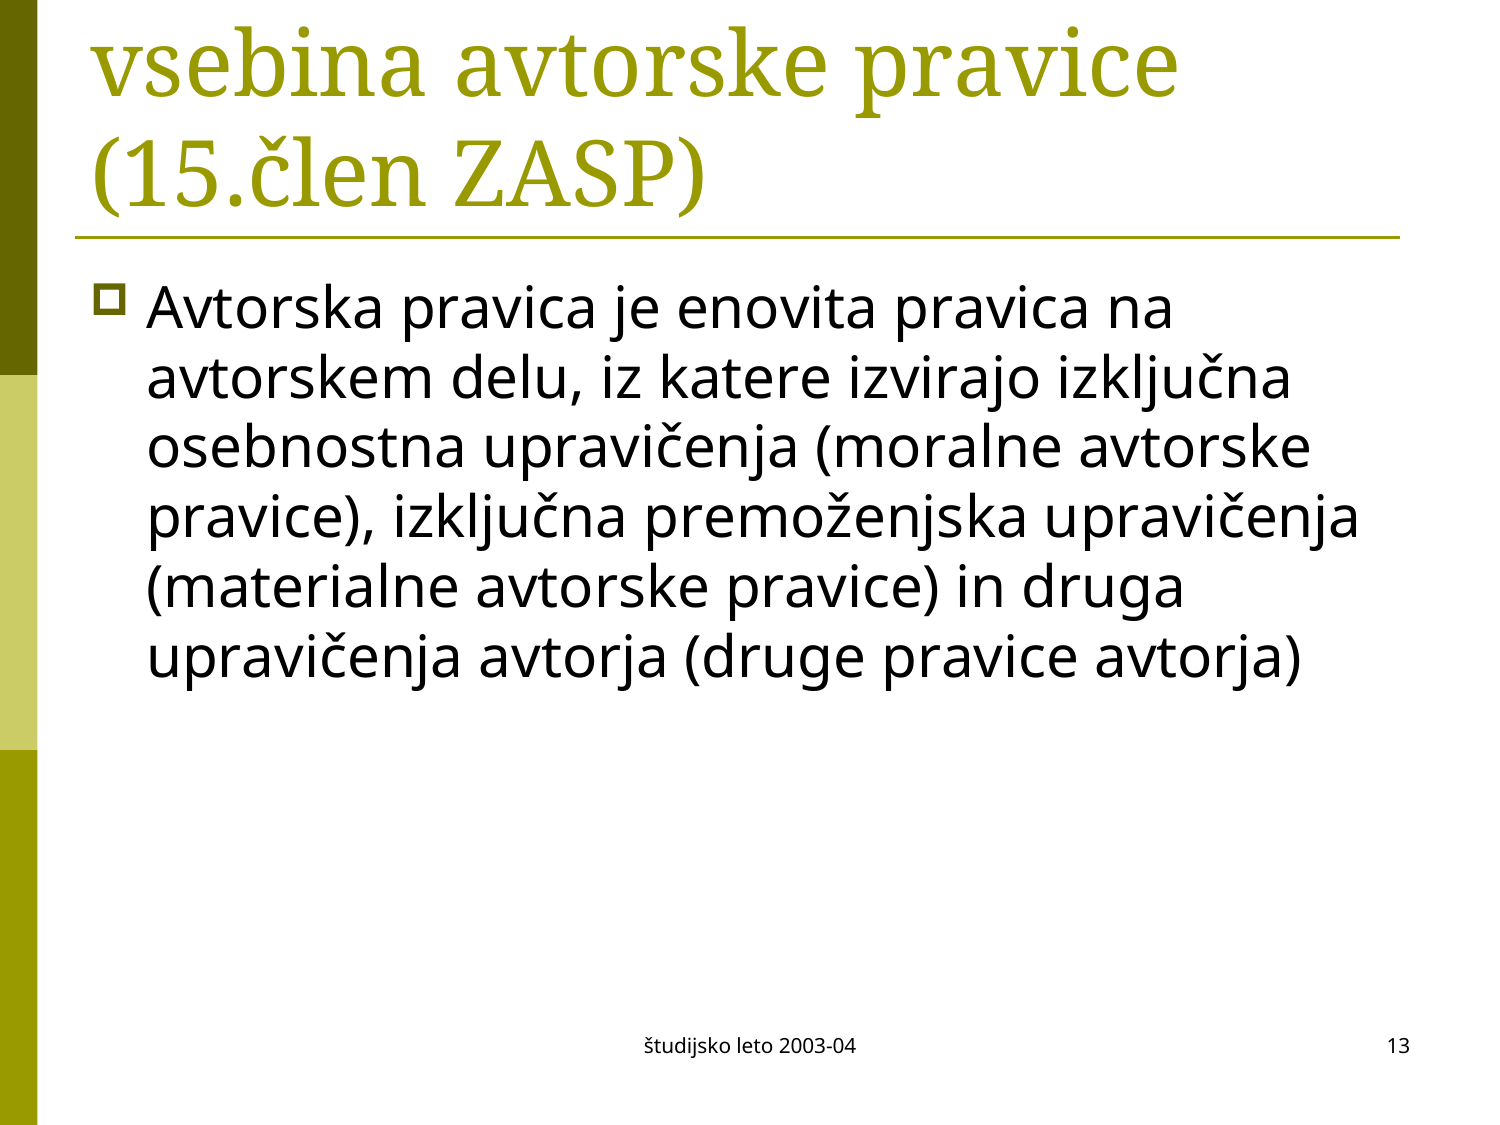

# vsebina avtorske pravice (15.člen ZASP)
Avtorska pravica je enovita pravica na avtorskem delu, iz katere izvirajo izključna osebnostna upravičenja (moralne avtorske pravice), izključna premoženjska upravičenja (materialne avtorske pravice) in druga upravičenja avtorja (druge pravice avtorja)
študijsko leto 2003-04